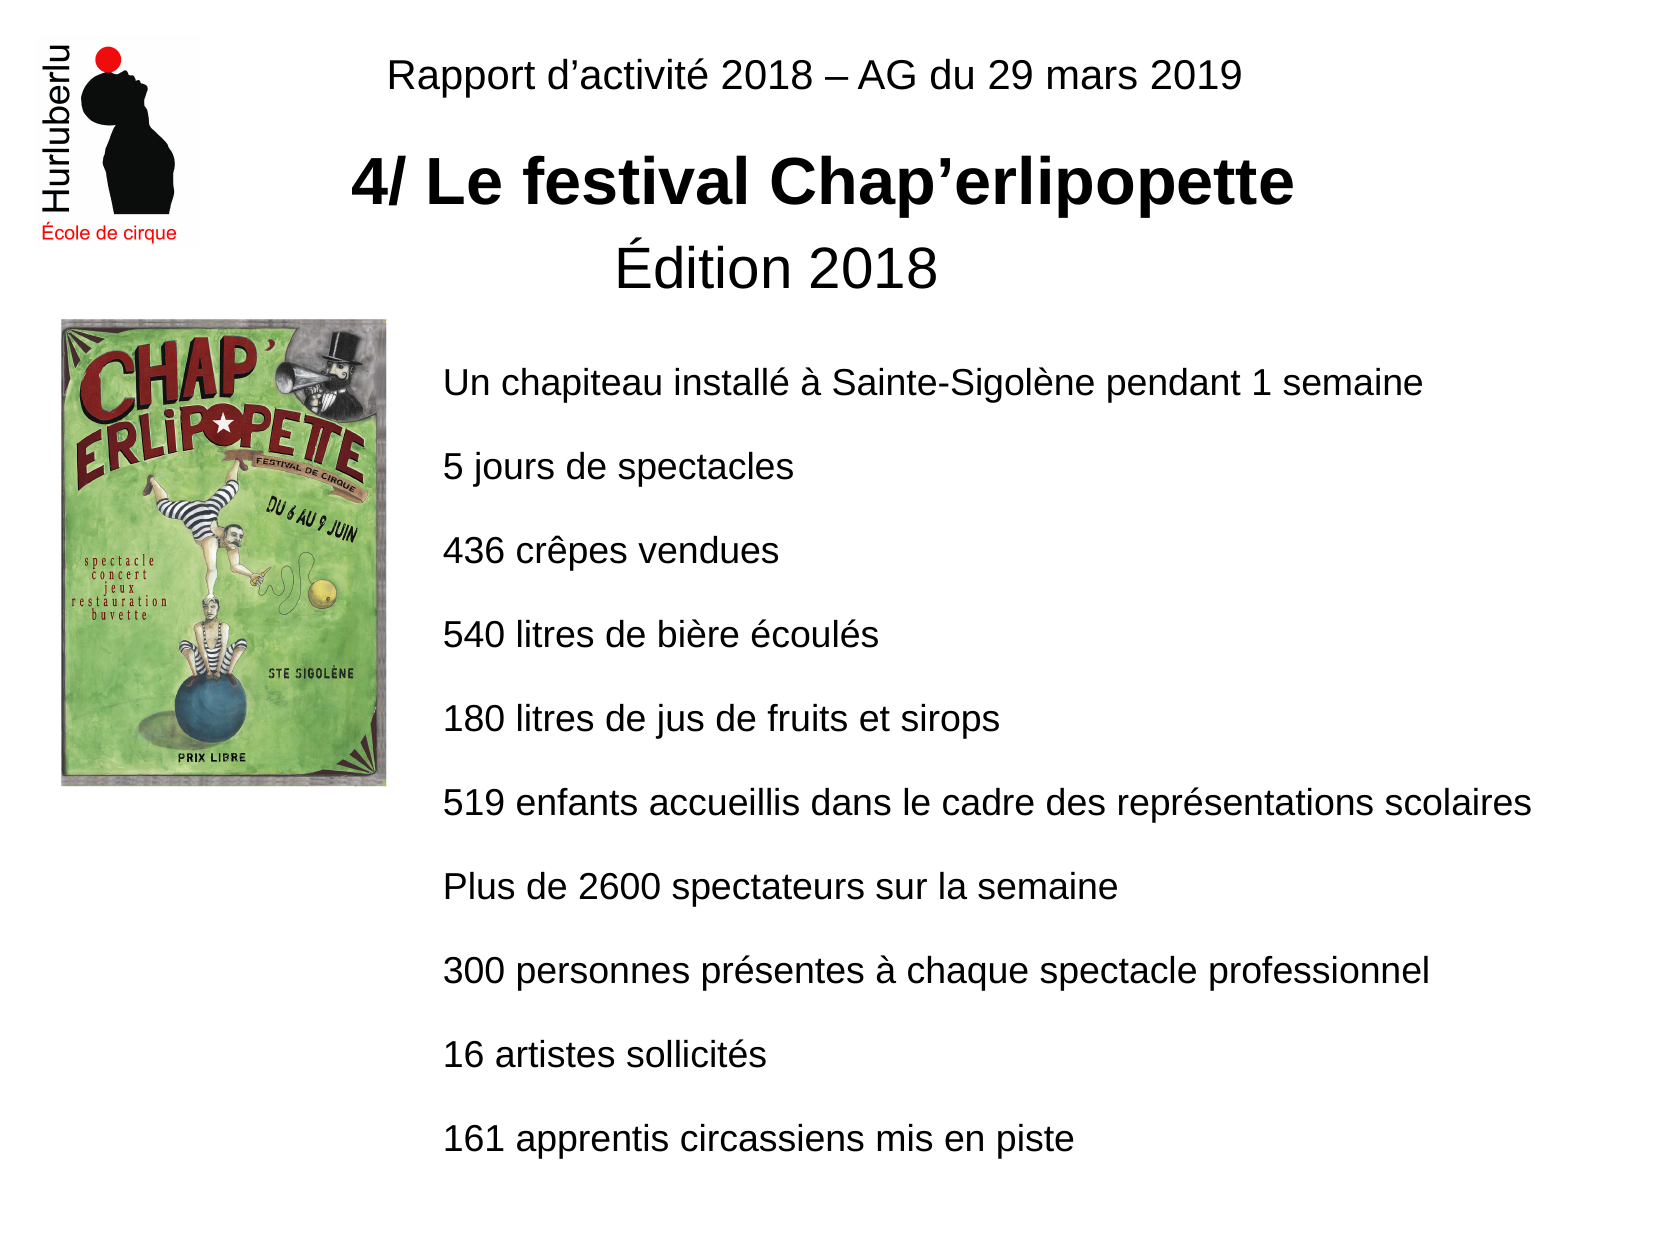

# Rapport d’activité 2018 – AG du 29 mars 2019 4/ Le festival Chap’erlipopette
Édition 2018
Un chapiteau installé à Sainte-Sigolène pendant 1 semaine
5 jours de spectacles
436 crêpes vendues
540 litres de bière écoulés
180 litres de jus de fruits et sirops
519 enfants accueillis dans le cadre des représentations scolaires
Plus de 2600 spectateurs sur la semaine
300 personnes présentes à chaque spectacle professionnel
16 artistes sollicités
161 apprentis circassiens mis en piste